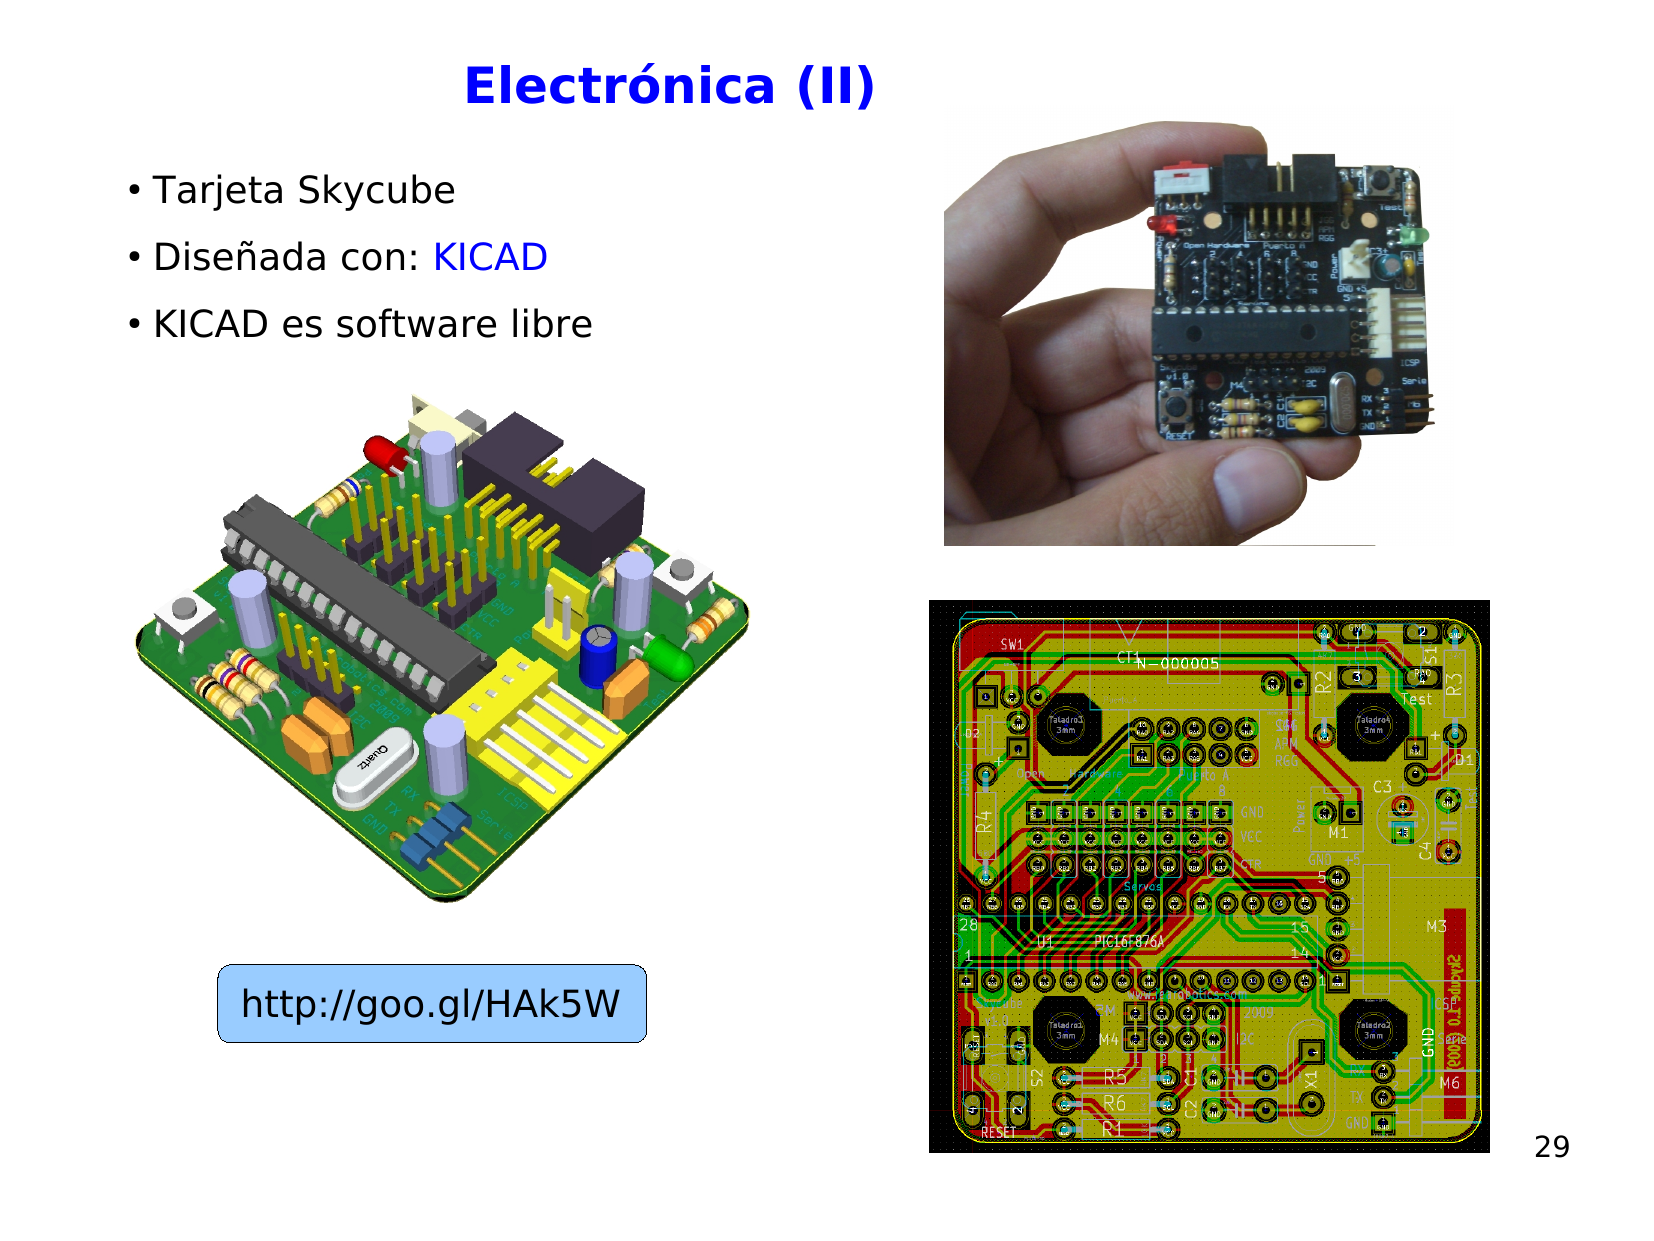

Electrónica (II)
 Tarjeta Skycube
 Diseñada con: KICAD
 KICAD es software libre
http://goo.gl/HAk5W
29